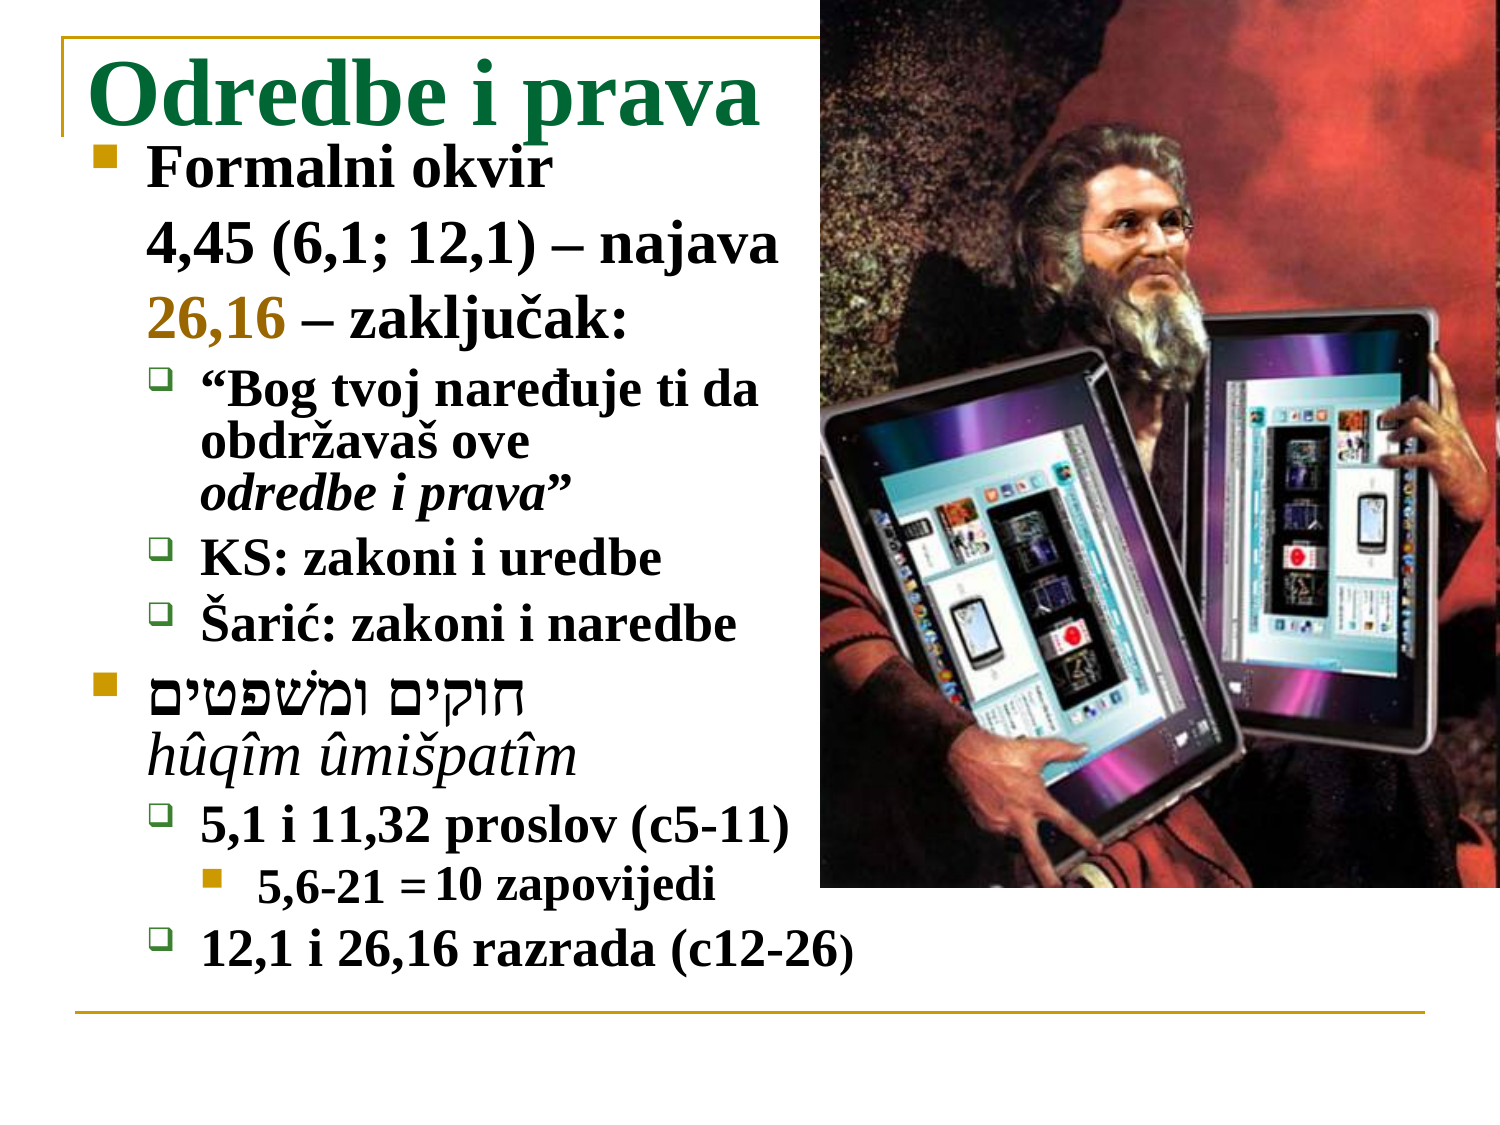

# Odredbe i prava
Formalni okvir
	4,45 (6,1; 12,1) – najava
	26,16 – zaključak:
“Bog tvoj naređuje ti da
obdržavaš ove
odredbe i prava”
KS: zakoni i uredbe
Šarić: zakoni i naredbe
חוקים ומשׁפטים
hûqîm ûmišpatîm
5,1 i 11,32 proslov (c5-11)
5,6-21 =
12,1 i 26,16 razrada (c12-26)
10 zapovijedi